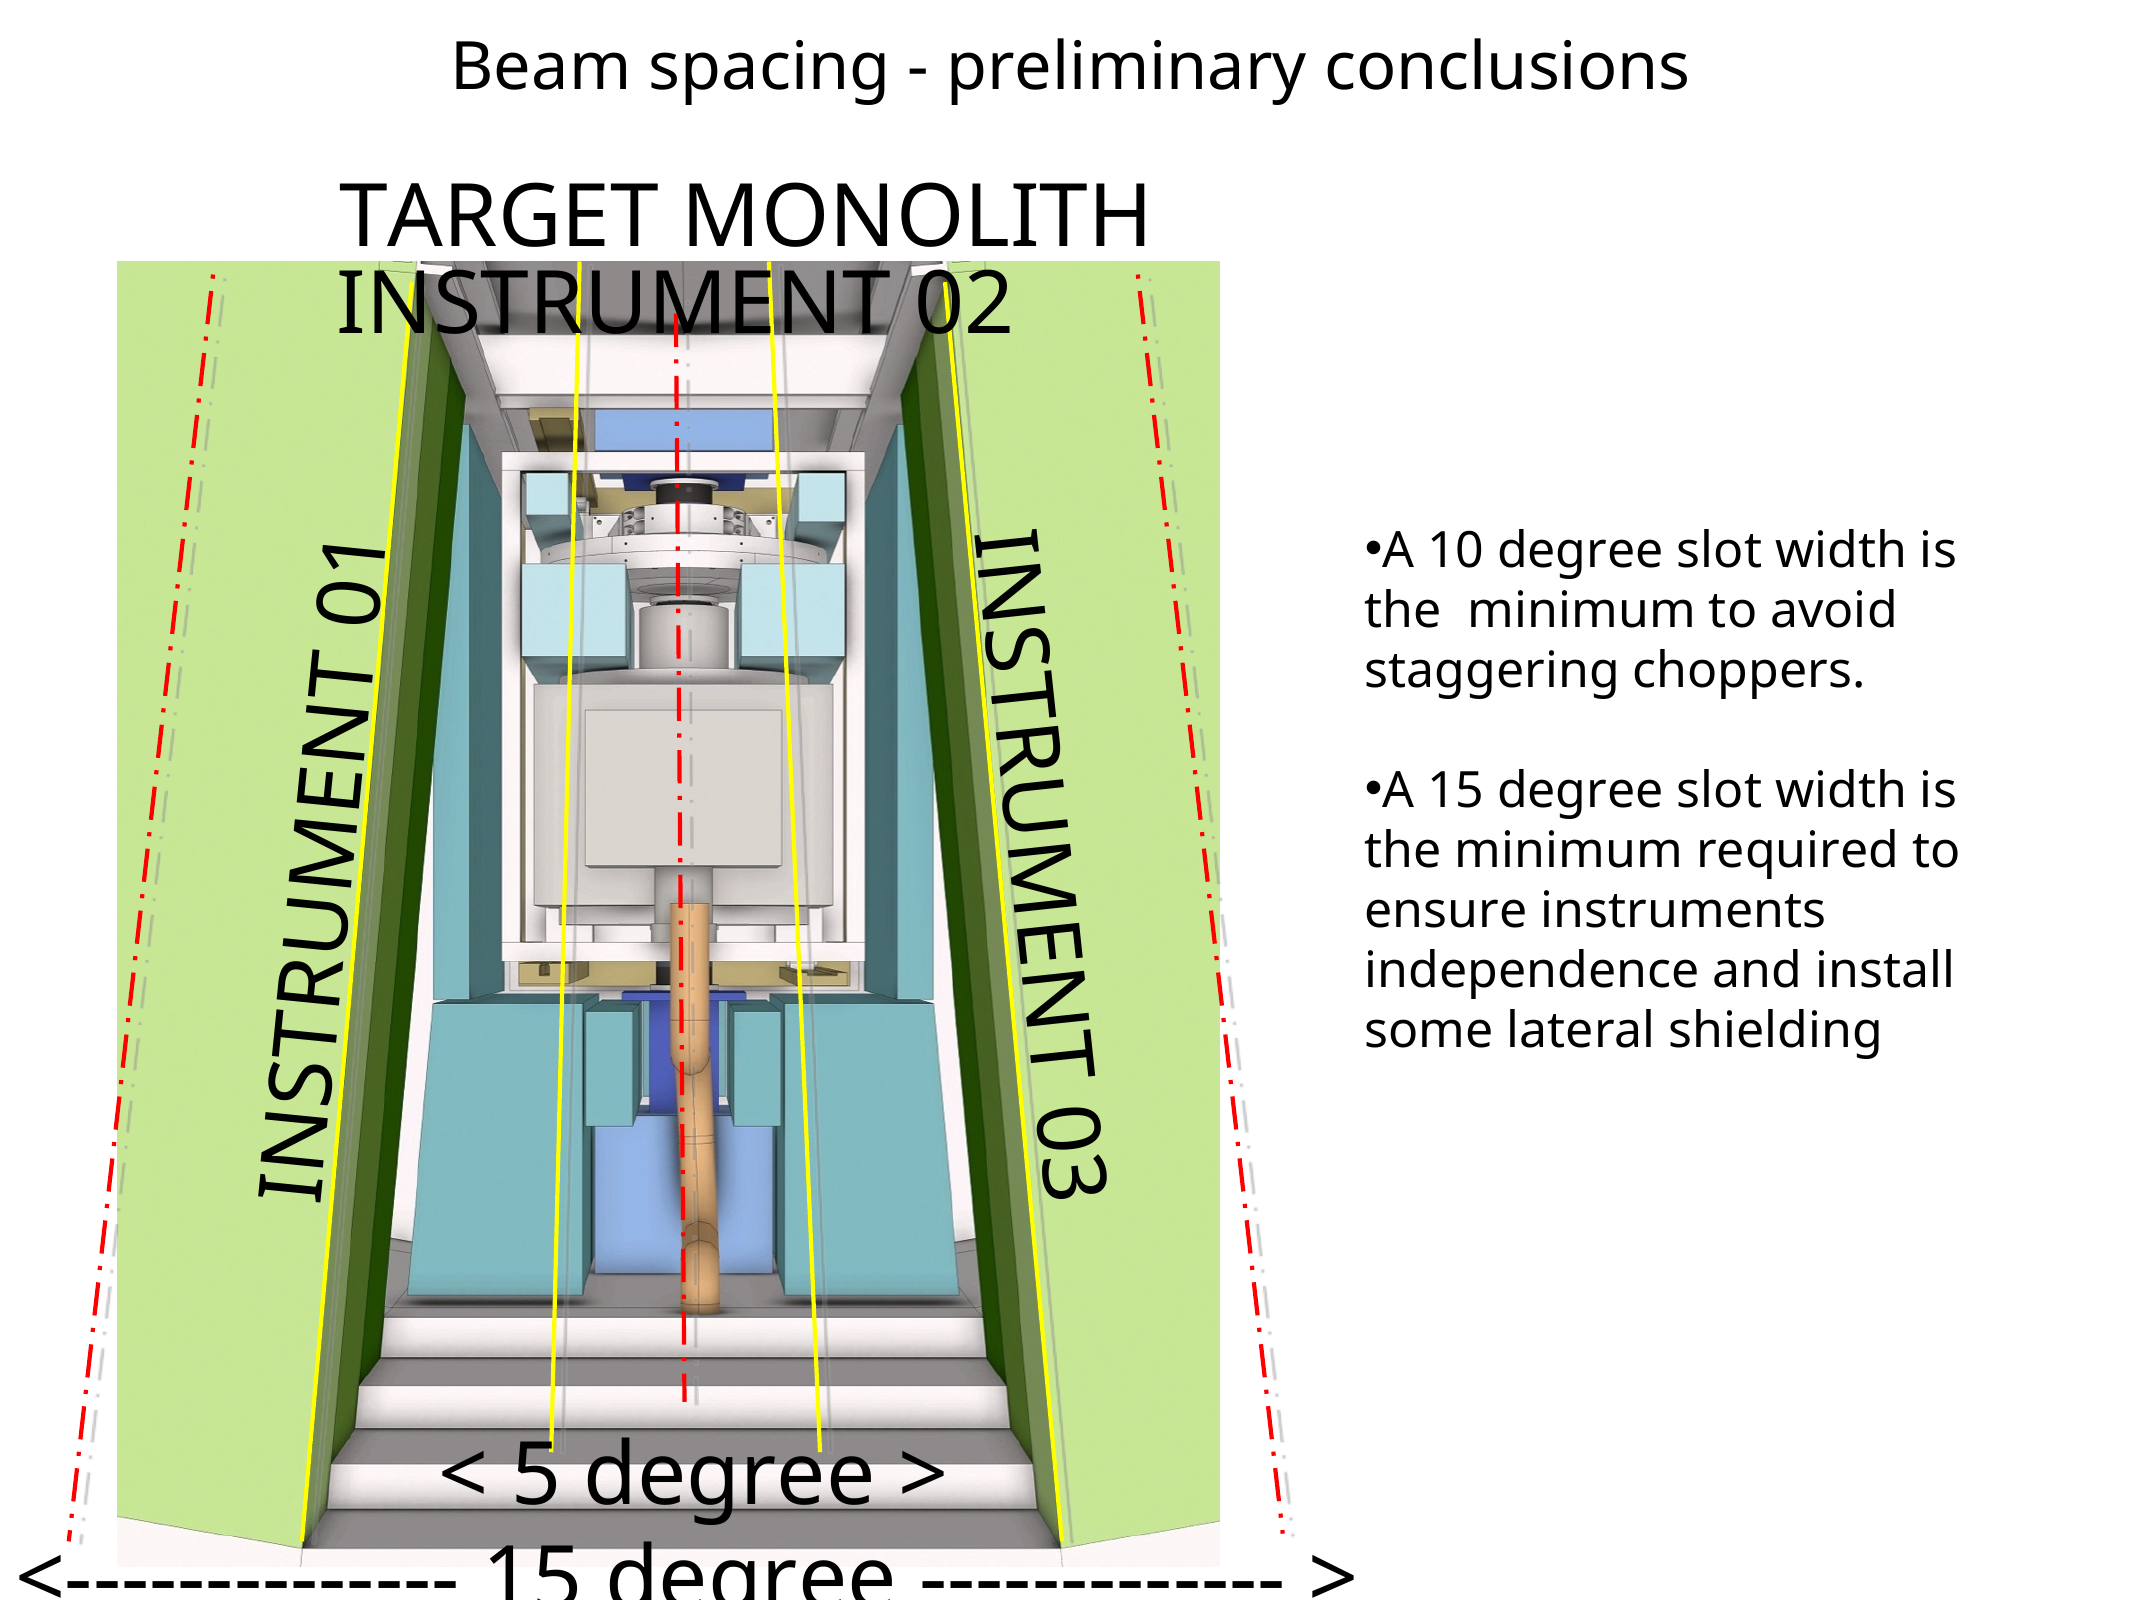

Beam spacing - preliminary conclusions
TARGET MONOLITH
INSTRUMENT 02
INSTRUMENT 01
INSTRUMENT 03
< 5 degree >
<-------------- 15 degree ------------- >
A 10 degree slot width is the minimum to avoid staggering choppers.
A 15 degree slot width is the minimum required to ensure instruments independence and install some lateral shielding